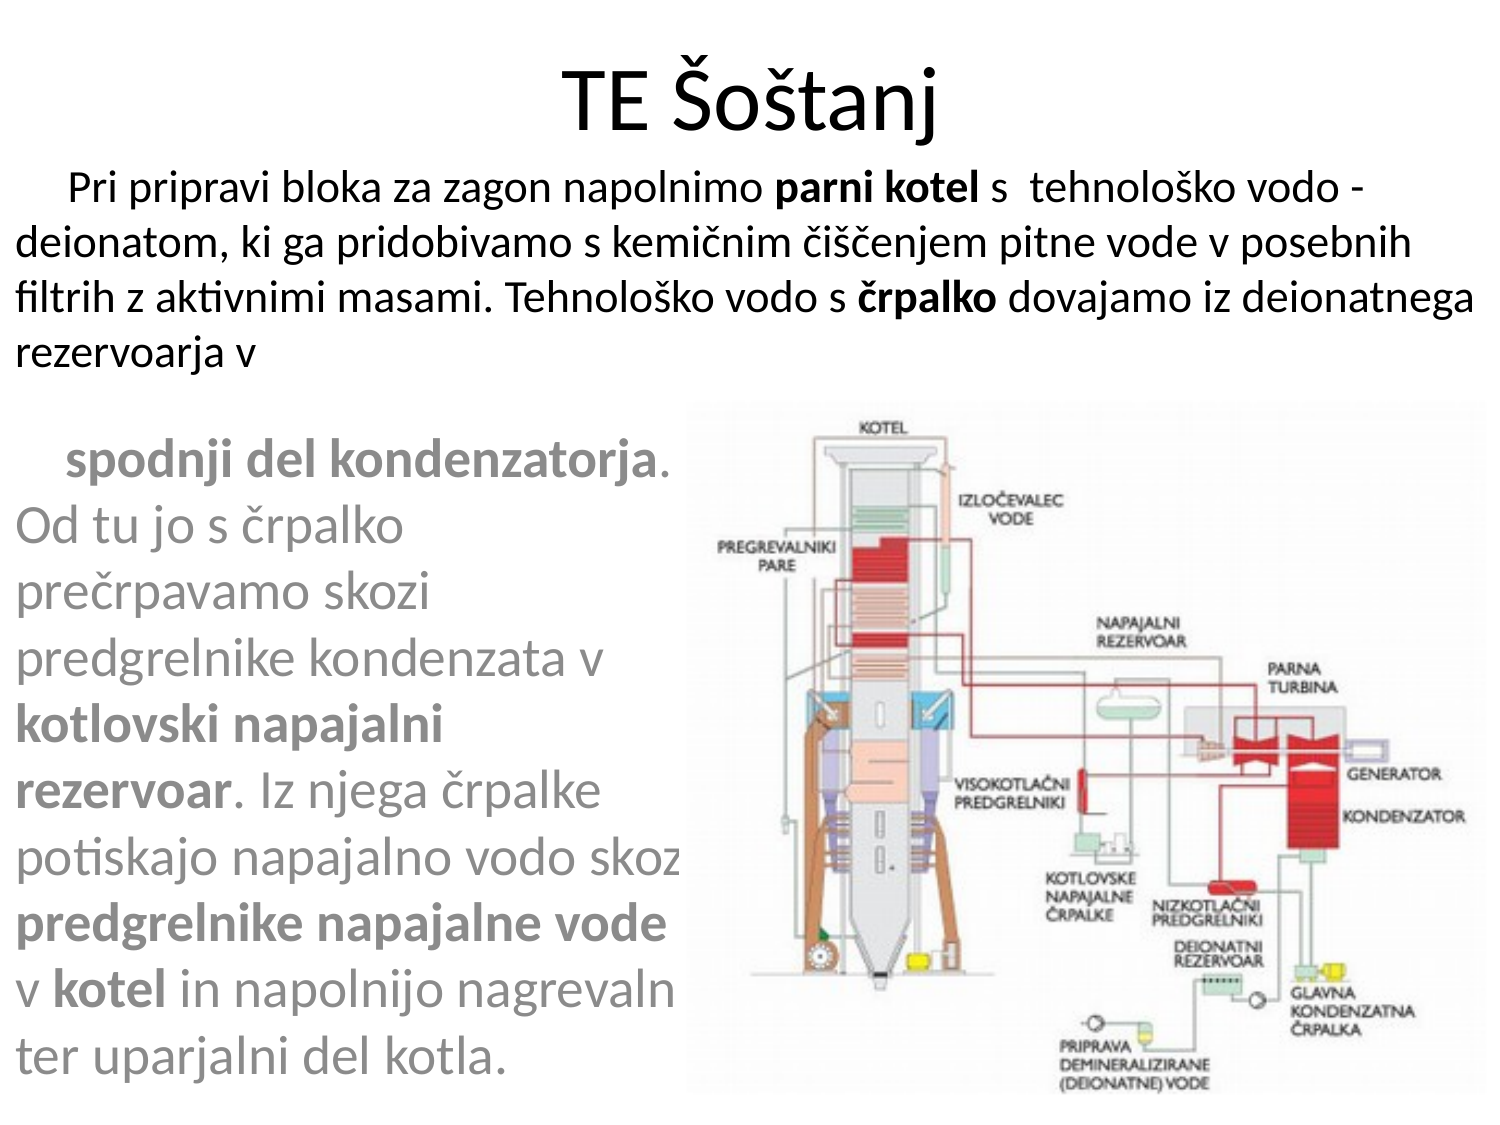

# TE Šoštanj
 Pri pripravi bloka za zagon napolnimo parni kotel s tehnološko vodo - deionatom, ki ga pridobivamo s kemičnim čiščenjem pitne vode v posebnih filtrih z aktivnimi masami. Tehnološko vodo s črpalko dovajamo iz deionatnega rezervoarja v
 spodnji del kondenzatorja. Od tu jo s črpalko prečrpavamo skozi predgrelnike kondenzata v kotlovski napajalni rezervoar. Iz njega črpalke potiskajo napajalno vodo skozi predgrelnike napajalne vode v kotel in napolnijo nagrevalni ter uparjalni del kotla.